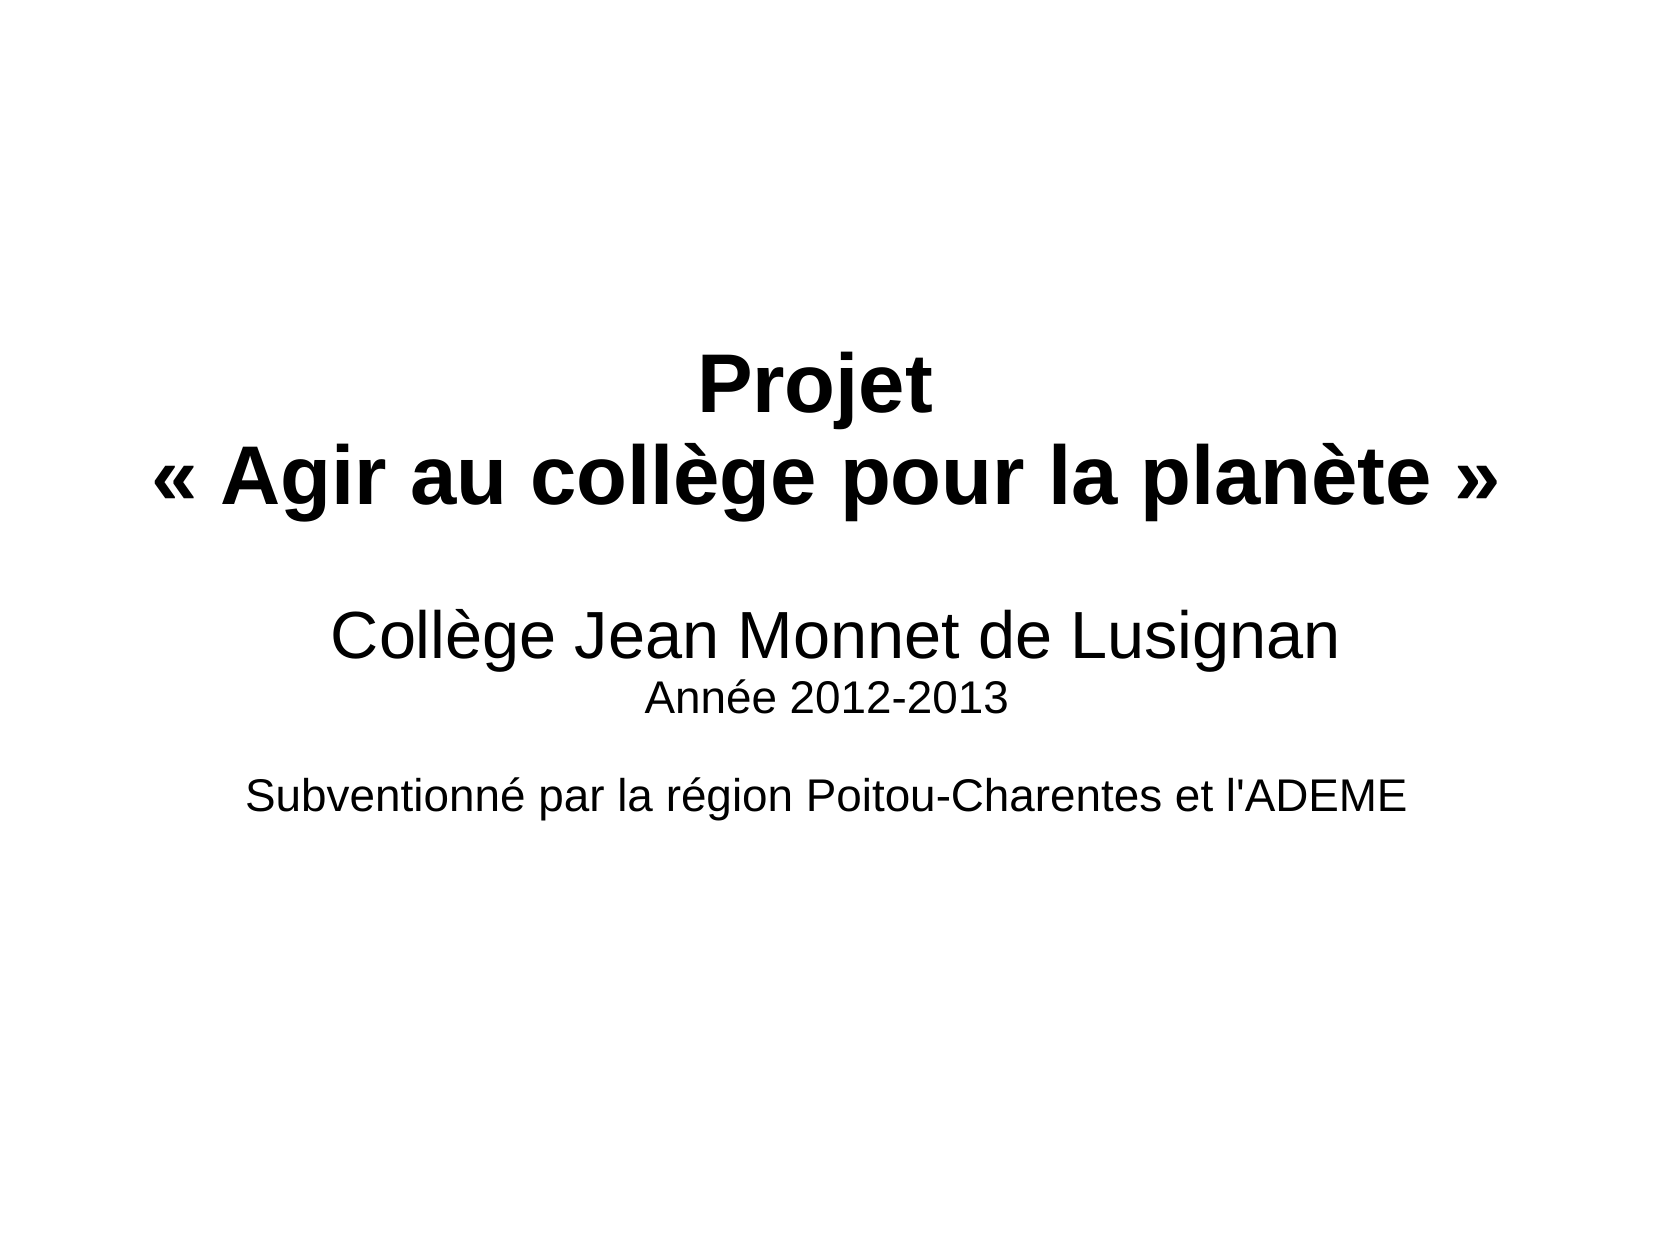

# Projet
« Agir au collège pour la planète »
 Collège Jean Monnet de Lusignan
Année 2012-2013
Subventionné par la région Poitou-Charentes et l'ADEME